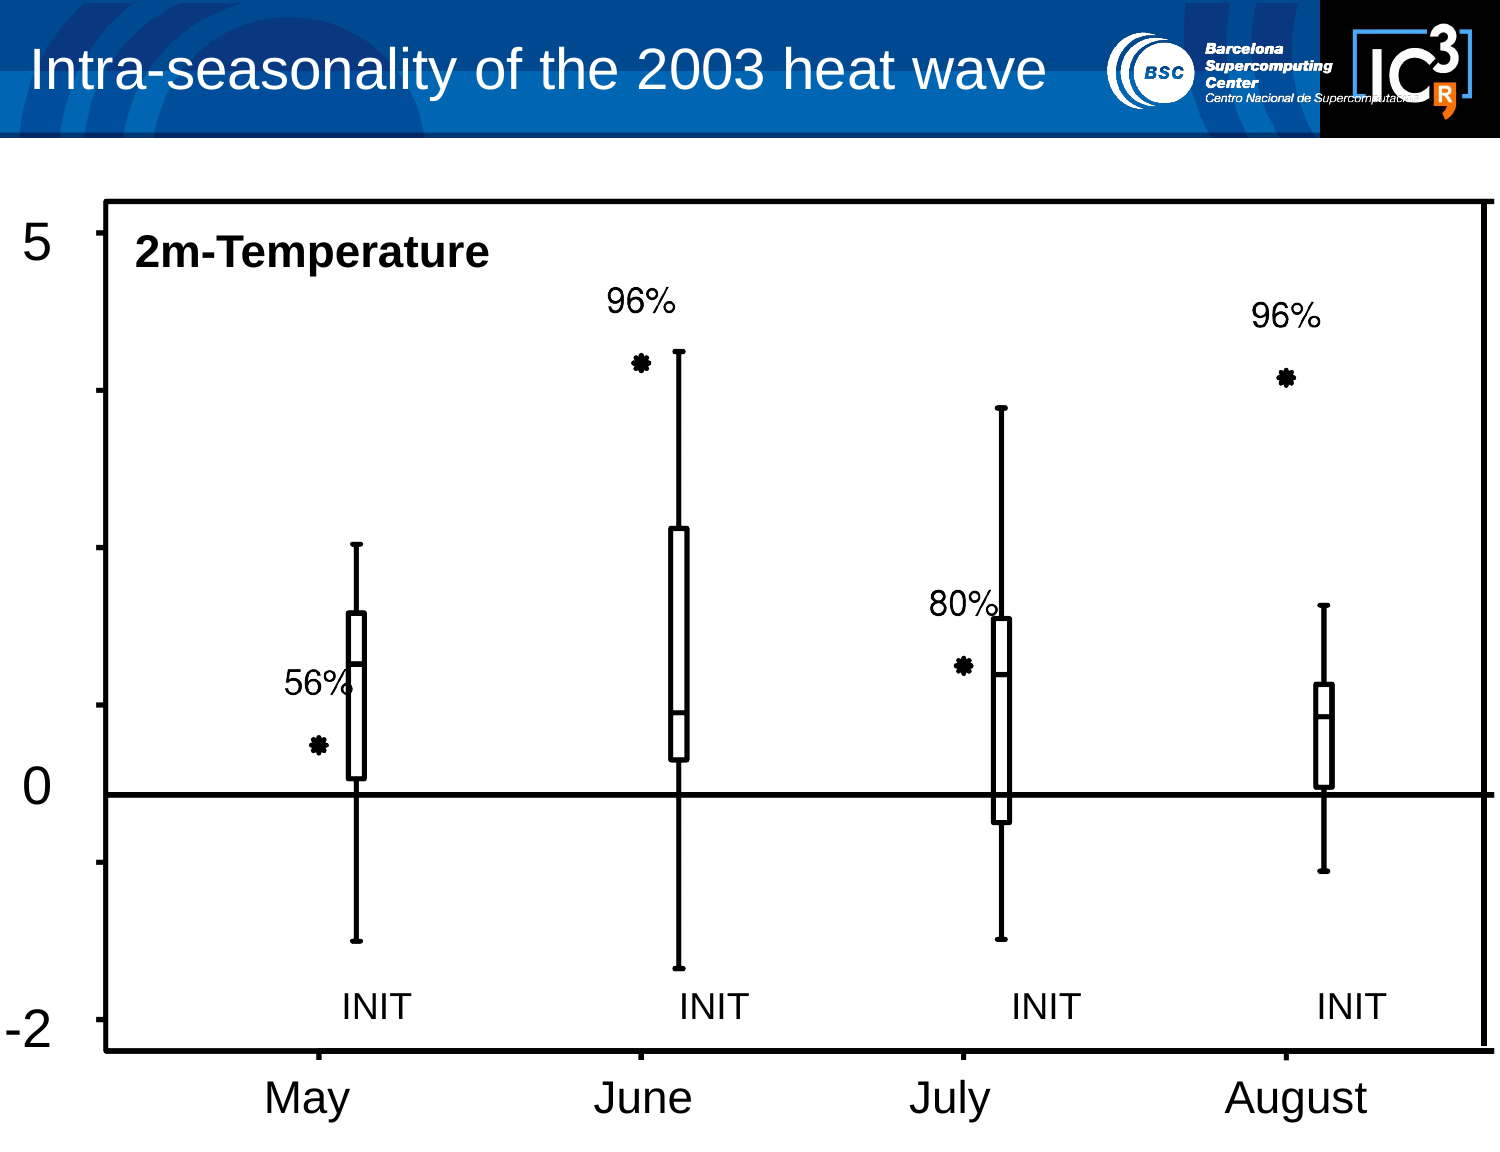

Intra-seasonality of the 2003 heat wave
5
0
-2
2m-Temperature
INIT
INIT
INIT
INIT
May
June
July
August